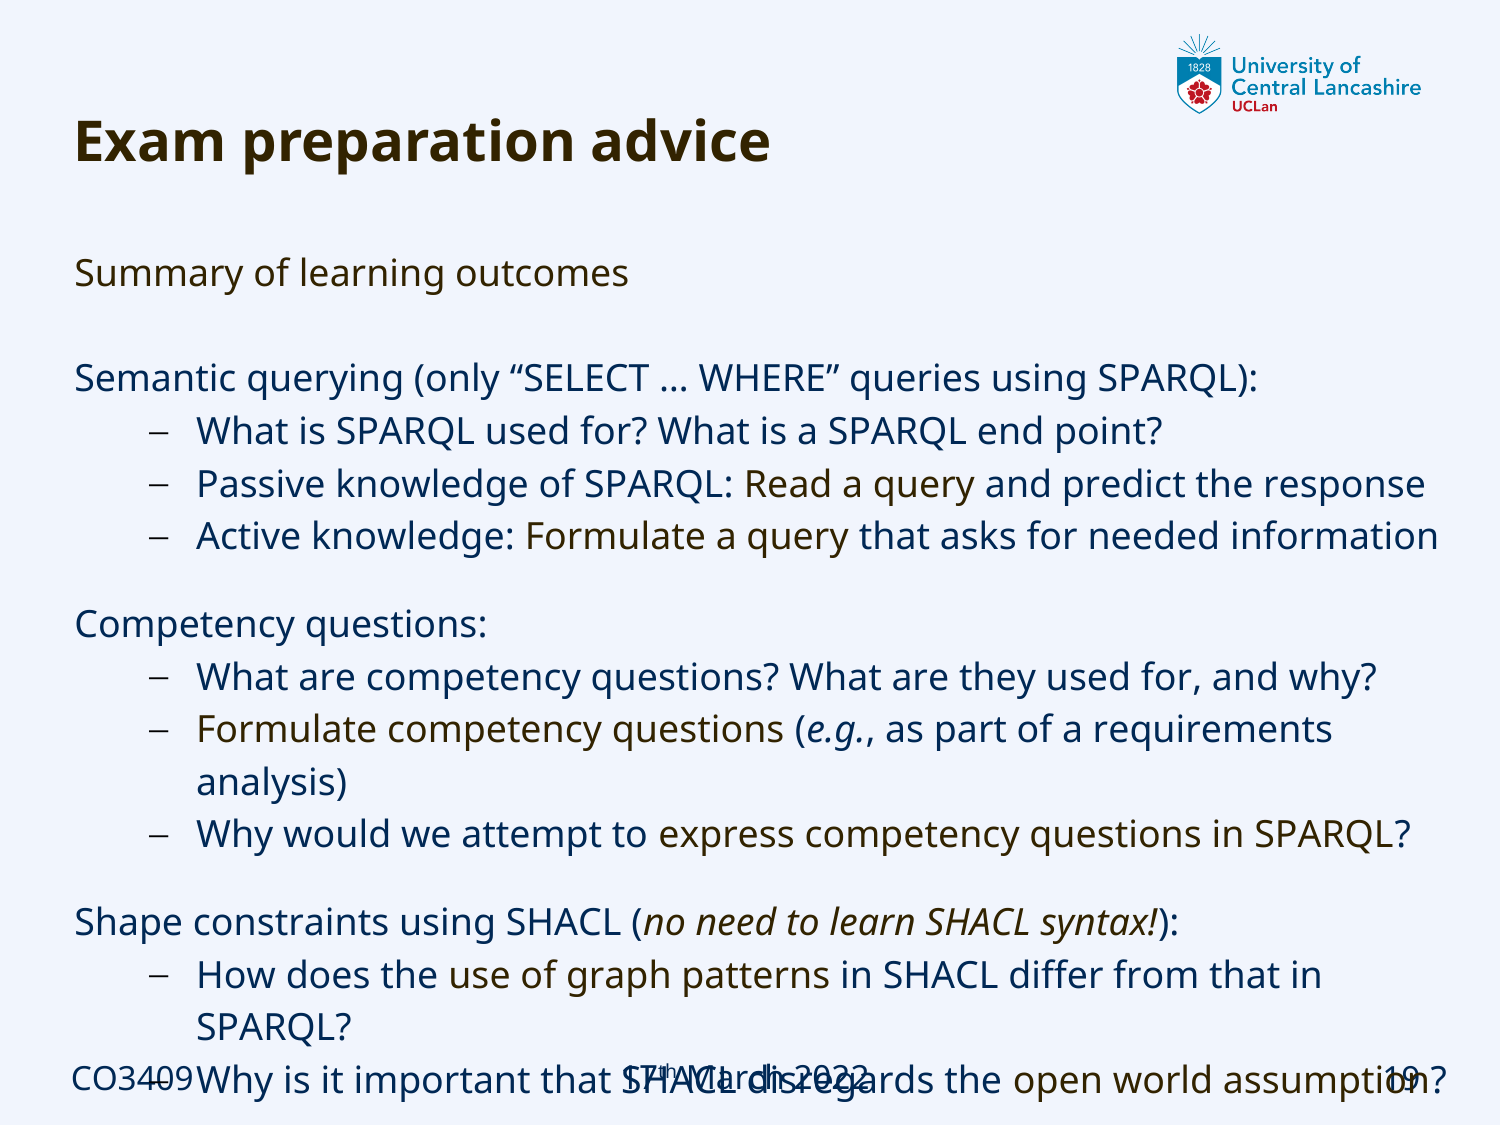

# Exam preparation advice
Summary of learning outcomes
Semantic querying (only “SELECT … WHERE” queries using SPARQL):
What is SPARQL used for? What is a SPARQL end point?
Passive knowledge of SPARQL: Read a query and predict the response
Active knowledge: Formulate a query that asks for needed information
Competency questions:
What are competency questions? What are they used for, and why?
Formulate competency questions (e.g., as part of a requirements analysis)
Why would we attempt to express competency questions in SPARQL?
Shape constraints using SHACL (no need to learn SHACL syntax!):
How does the use of graph patterns in SHACL differ from that in SPARQL?
Why is it important that SHACL disregards the open world assumption?